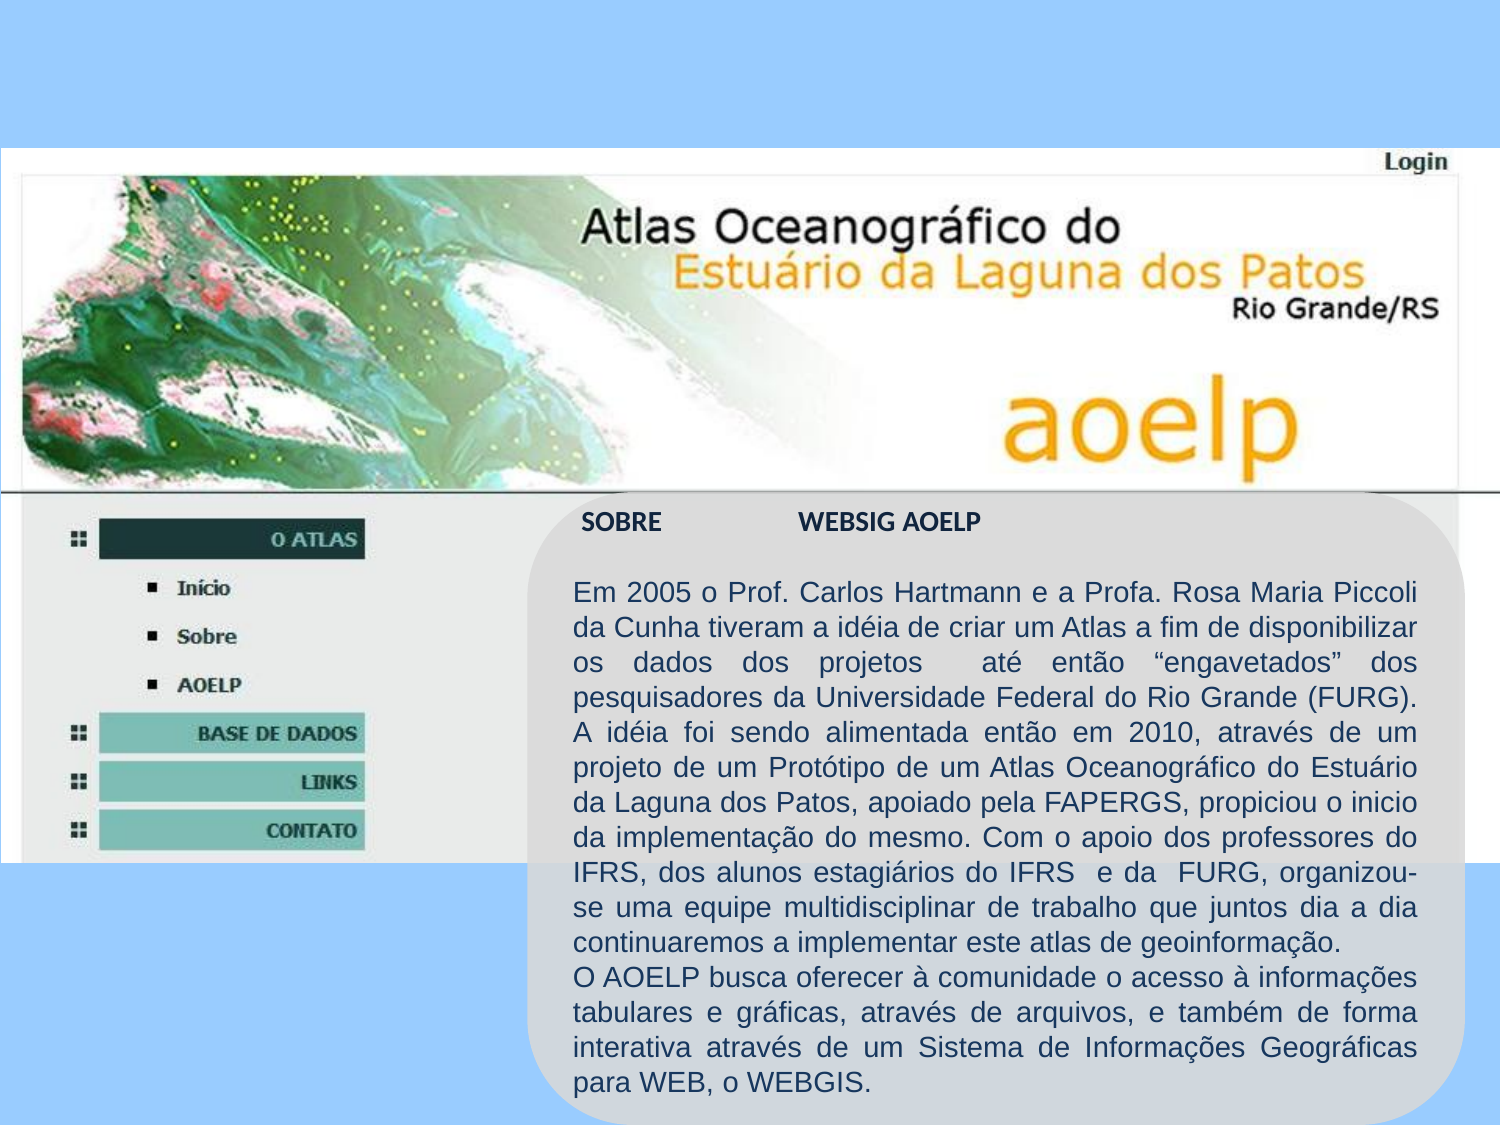

SOBRE WEBSIG AOELP
Em 2005 o Prof. Carlos Hartmann e a Profa. Rosa Maria Piccoli da Cunha tiveram a idéia de criar um Atlas a fim de disponibilizar os dados dos projetos até então “engavetados” dos pesquisadores da Universidade Federal do Rio Grande (FURG). A idéia foi sendo alimentada então em 2010, através de um projeto de um Protótipo de um Atlas Oceanográfico do Estuário da Laguna dos Patos, apoiado pela FAPERGS, propiciou o inicio da implementação do mesmo. Com o apoio dos professores do IFRS, dos alunos estagiários do IFRS e da FURG, organizou-se uma equipe multidisciplinar de trabalho que juntos dia a dia continuaremos a implementar este atlas de geoinformação.
O AOELP busca oferecer à comunidade o acesso à informações tabulares e gráficas, através de arquivos, e também de forma interativa através de um Sistema de Informações Geográficas para WEB, o WEBGIS.